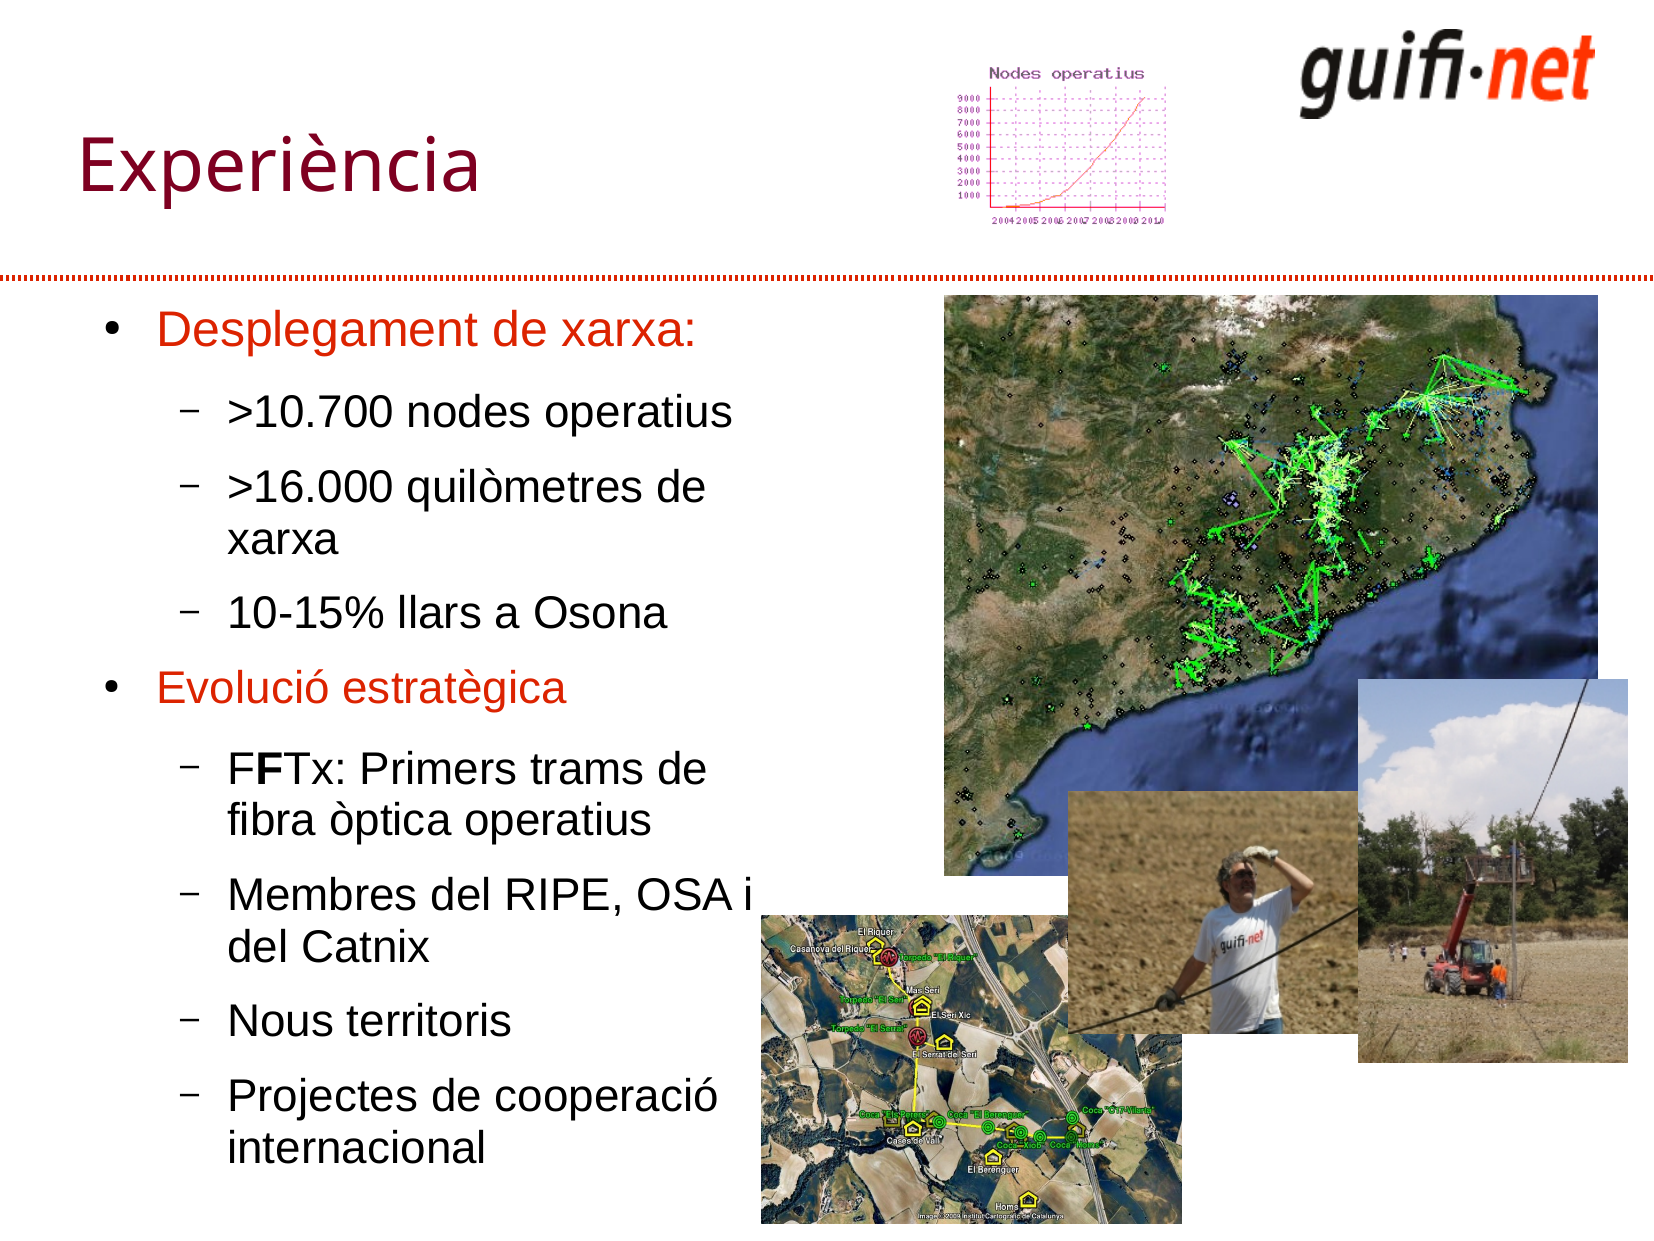

# Experiència
Desplegament de xarxa:
>10.700 nodes operatius
>16.000 quilòmetres de xarxa
10-15% llars a Osona
Evolució estratègica
FFTx: Primers trams de fibra òptica operatius
Membres del RIPE, OSA i del Catnix
Nous territoris
Projectes de cooperació internacional